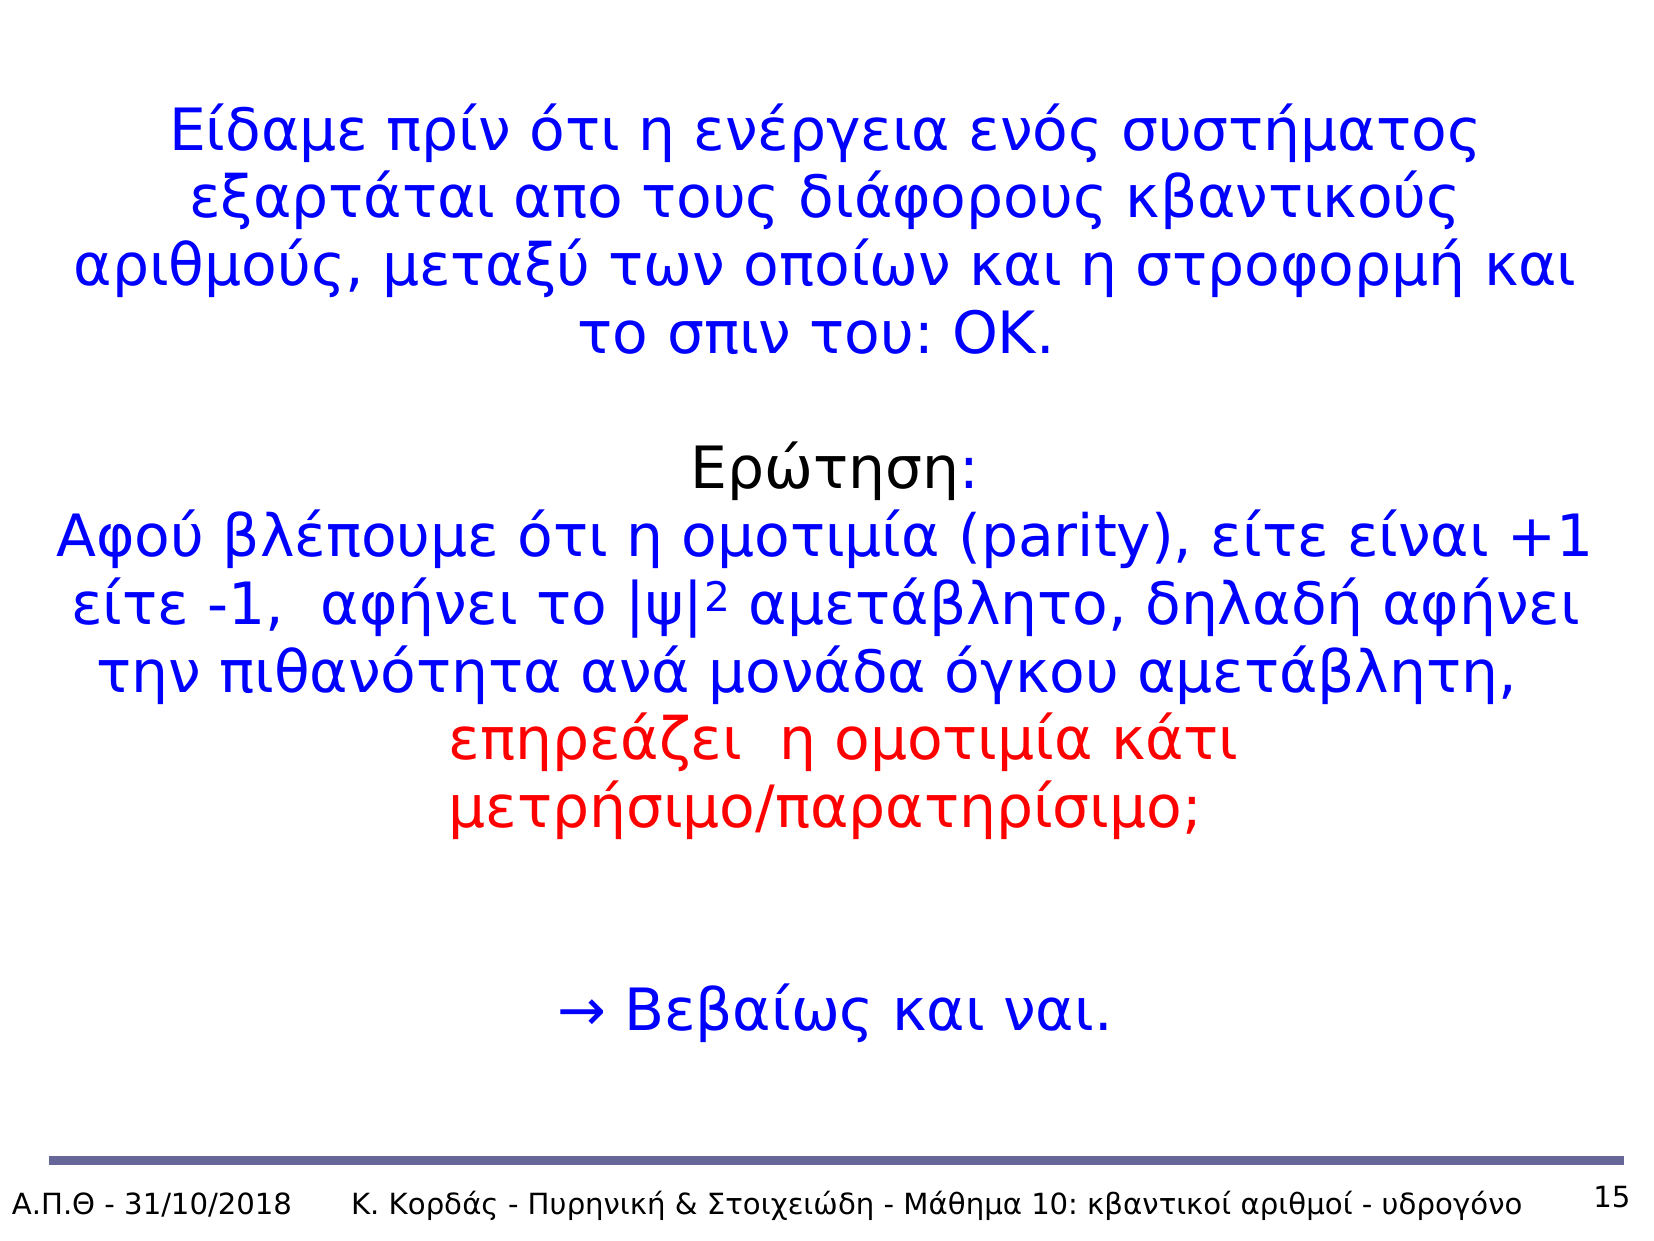

# Είδαμε πρίν ότι η ενέργεια ενός συστήματος εξαρτάται απο τους διάφορους κβαντικούς αριθμούς, μεταξύ των οποίων και η στροφορμή και το σπιν του: ΟΚ. Ερώτηση: Αφού βλέπουμε ότι η ομοτιμία (parity), είτε είναι +1 είτε -1, αφήνει το |ψ|2 αμετάβλητo, δηλαδή αφήνει την πιθανότητα ανά μονάδα όγκου αμετάβλητη, επηρεάζει η ομοτιμία κάτι μετρήσιμο/παρατηρίσιμο; → Βεβαίως και ναι.
15
Α.Π.Θ - 31/10/2018
Κ. Κορδάς - Πυρηνική & Στοιχειώδη - Μάθημα 10: κβαντικοί αριθμοί - υδρογόνο